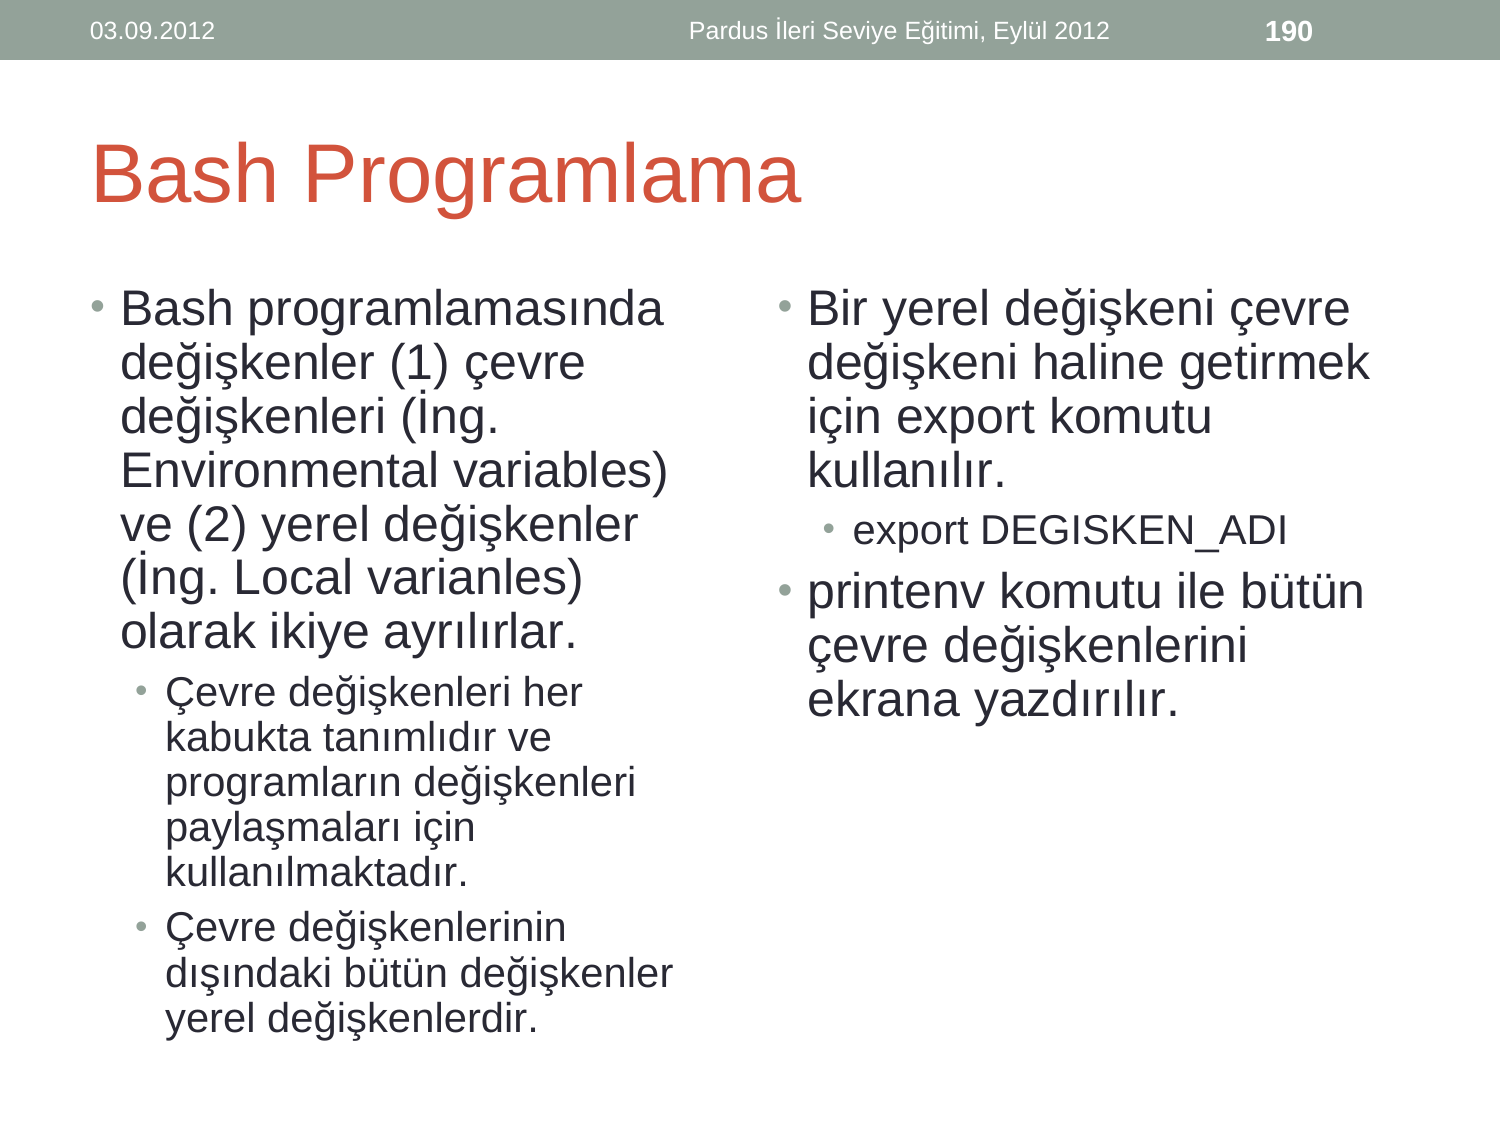

03.09.2012
Pardus İleri Seviye Eğitimi, Eylül 2012
# Bash Programlama
Bash programlamasında değişkenler (1) çevre değişkenleri (İng. Environmental variables) ve (2) yerel değişkenler (İng. Local varianles) olarak ikiye ayrılırlar.
Çevre değişkenleri her kabukta tanımlıdır ve programların değişkenleri paylaşmaları için kullanılmaktadır.
Çevre değişkenlerinin dışındaki bütün değişkenler yerel değişkenlerdir.
Bir yerel değişkeni çevre değişkeni haline getirmek için export komutu kullanılır.
export DEGISKEN_ADI
printenv komutu ile bütün çevre değişkenlerini ekrana yazdırılır.